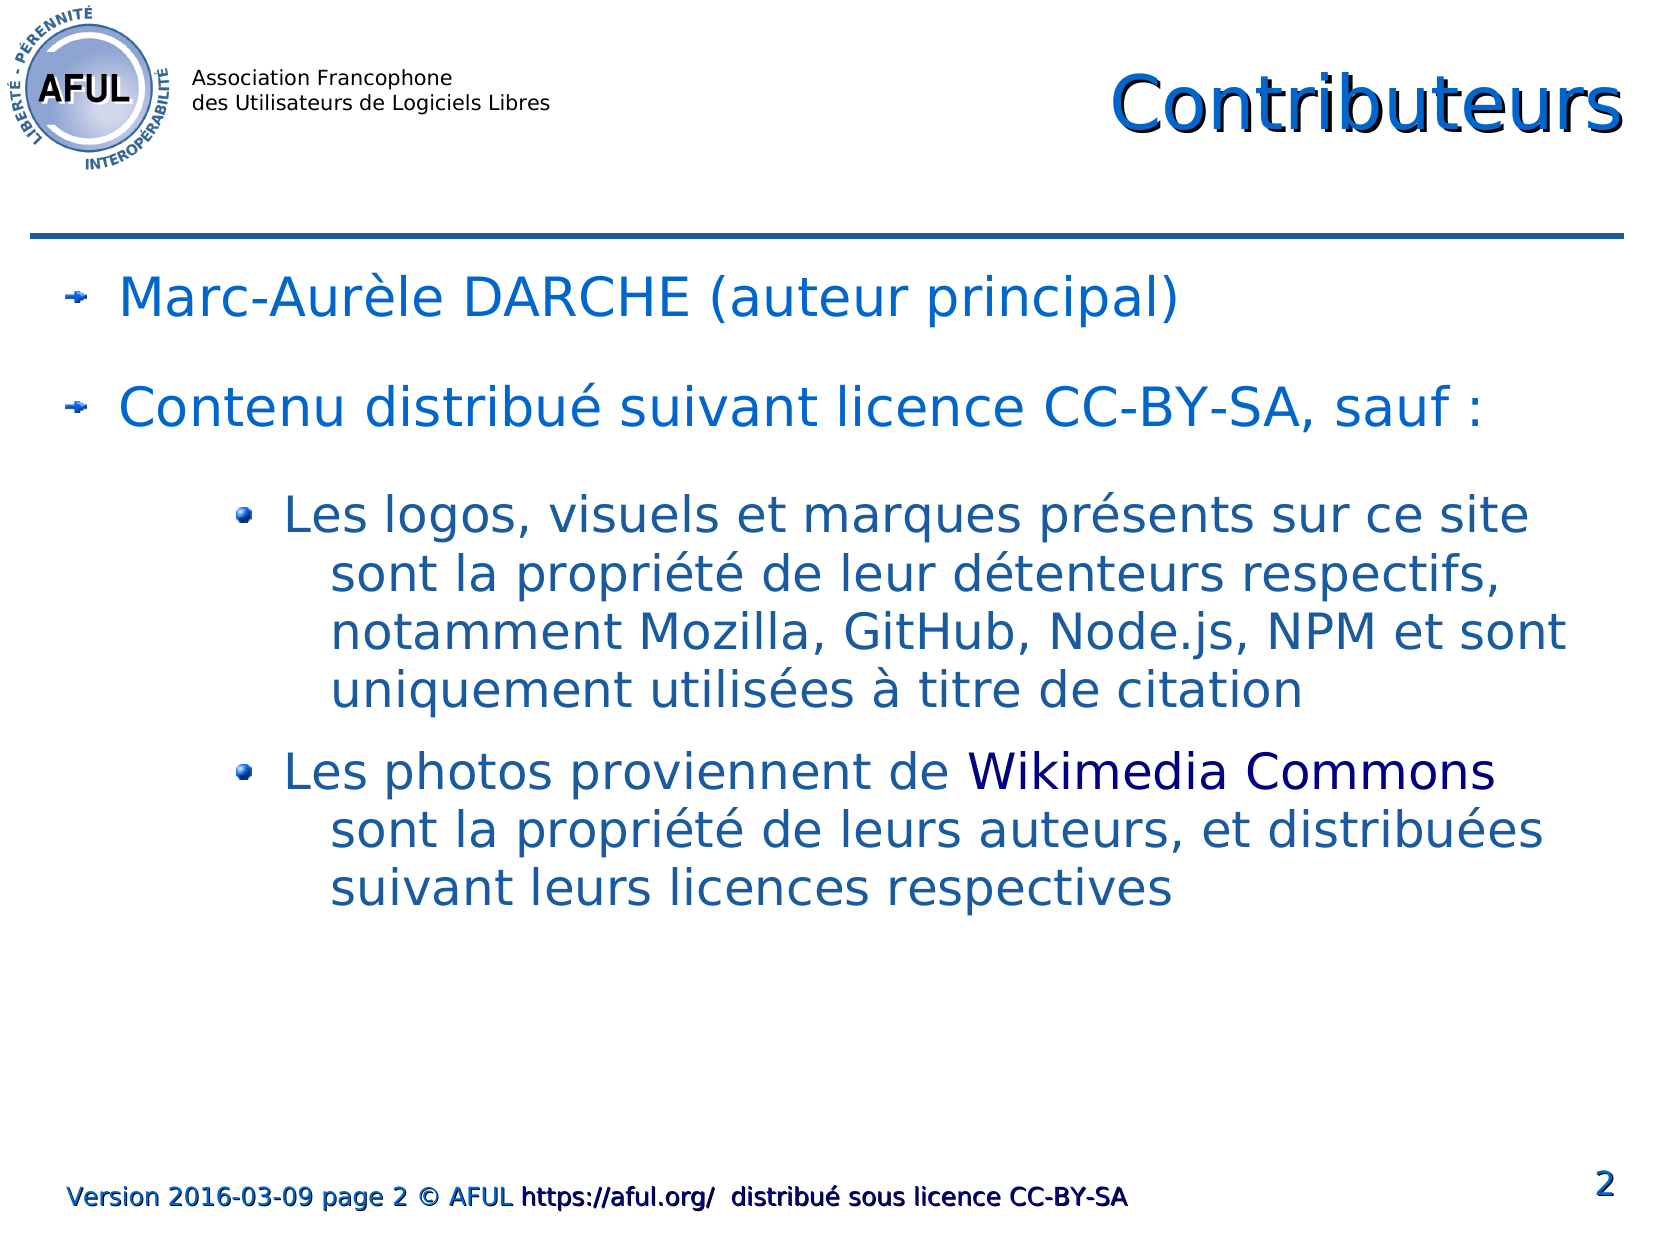

# Contributeurs
Marc-Aurèle DARCHE (auteur principal)
Contenu distribué suivant licence CC-BY-SA, sauf :
Les logos, visuels et marques présents sur ce site sont la propriété de leur détenteurs respectifs, notamment Mozilla, GitHub, Node.js, NPM et sont uniquement utilisées à titre de citation
Les photos proviennent de Wikimedia Commons sont la propriété de leurs auteurs, et distribuées suivant leurs licences respectives